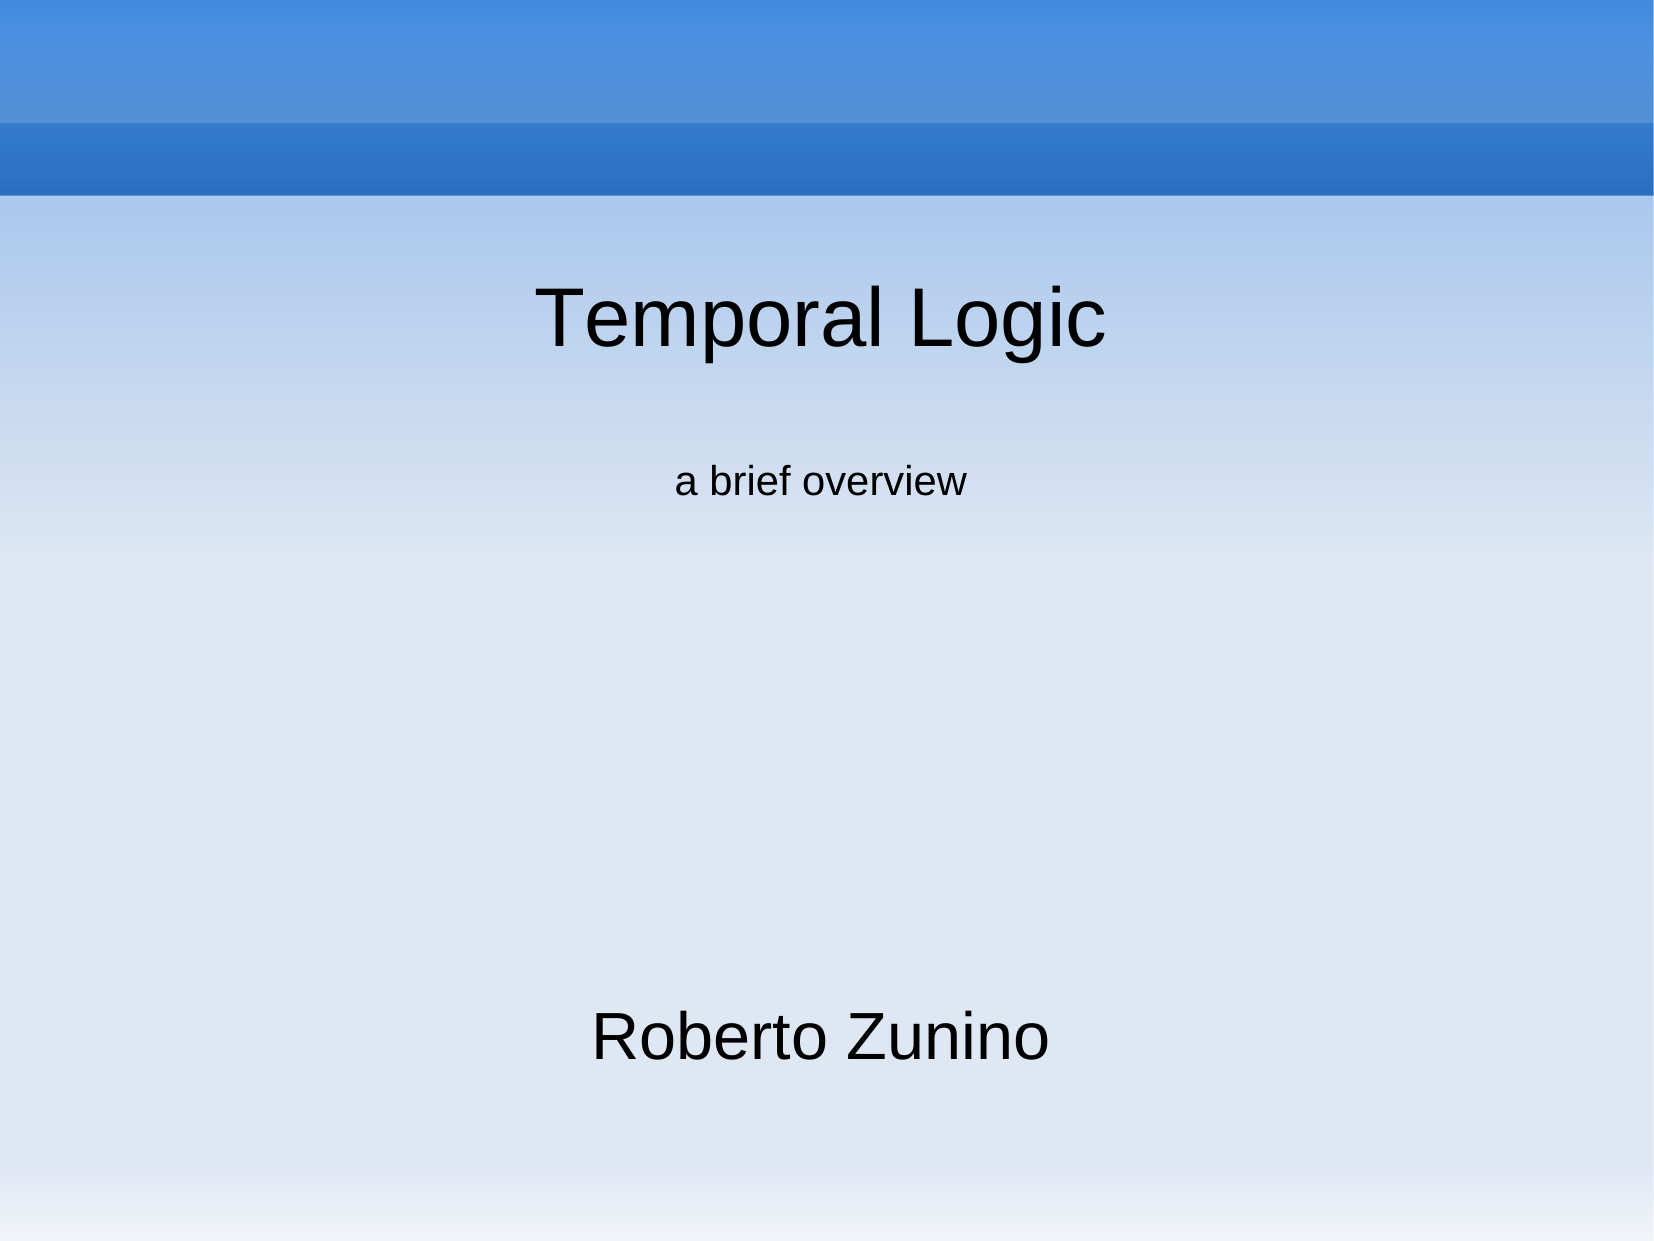

# Temporal Logic a brief overview
Roberto Zunino